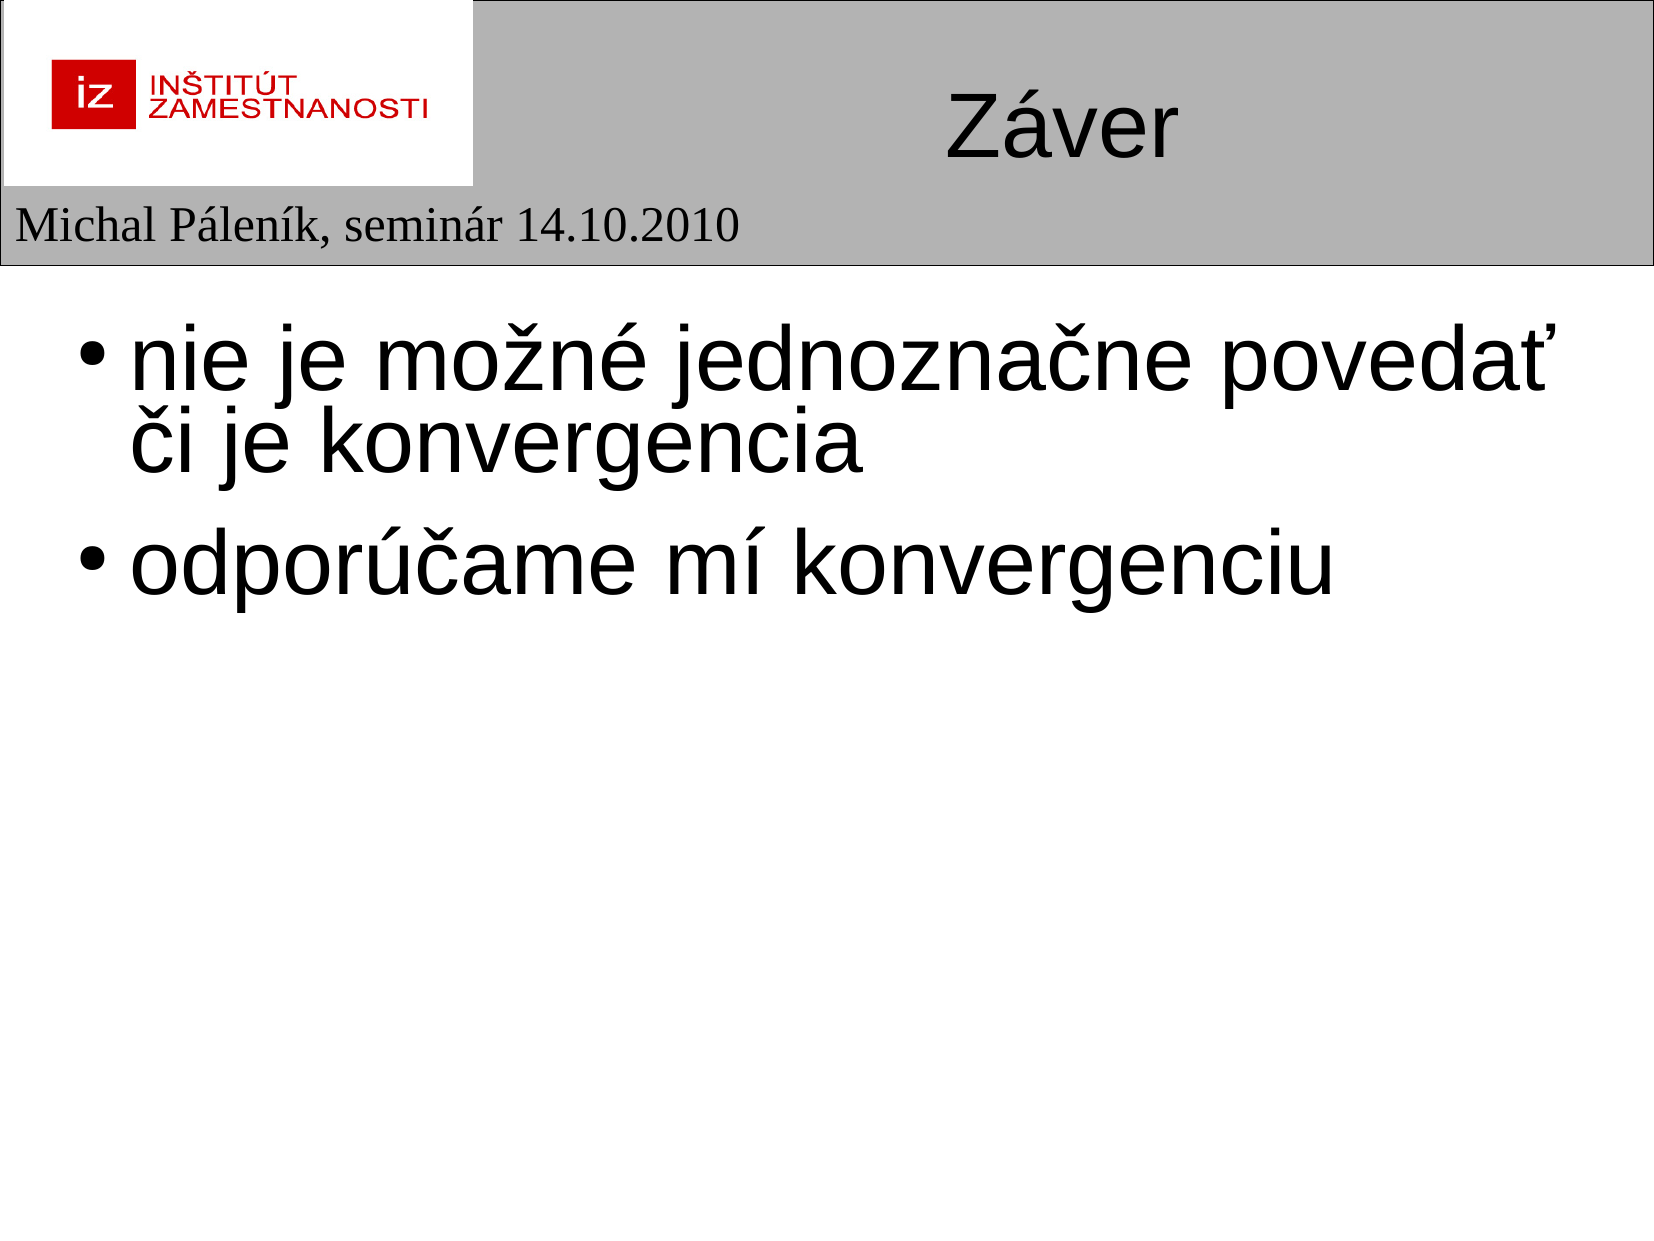

# Záver
nie je možné jednoznačne povedať či je konvergencia
odporúčame mí konvergenciu